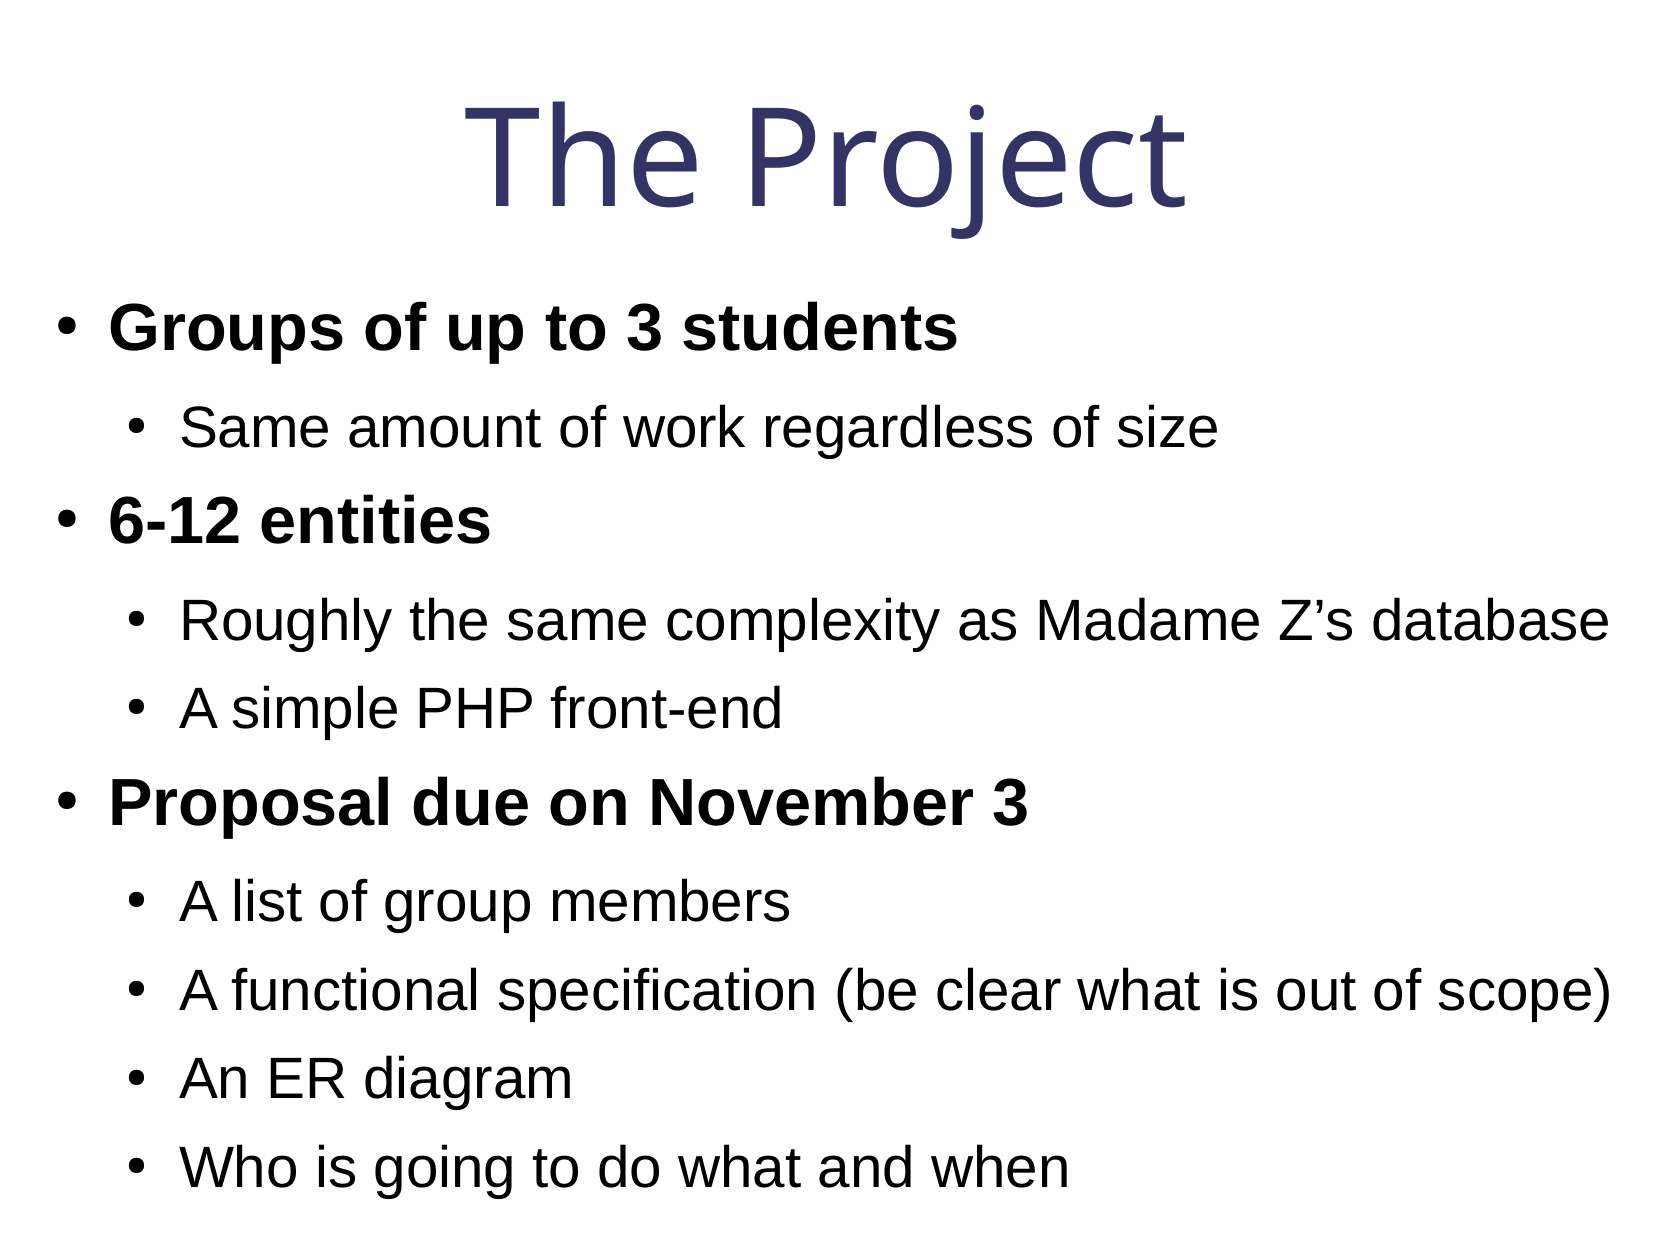

# The Project
Groups of up to 3 students
Same amount of work regardless of size
6-12 entities
Roughly the same complexity as Madame Z’s database
A simple PHP front-end
Proposal due on November 3
A list of group members
A functional specification (be clear what is out of scope)
An ER diagram
Who is going to do what and when